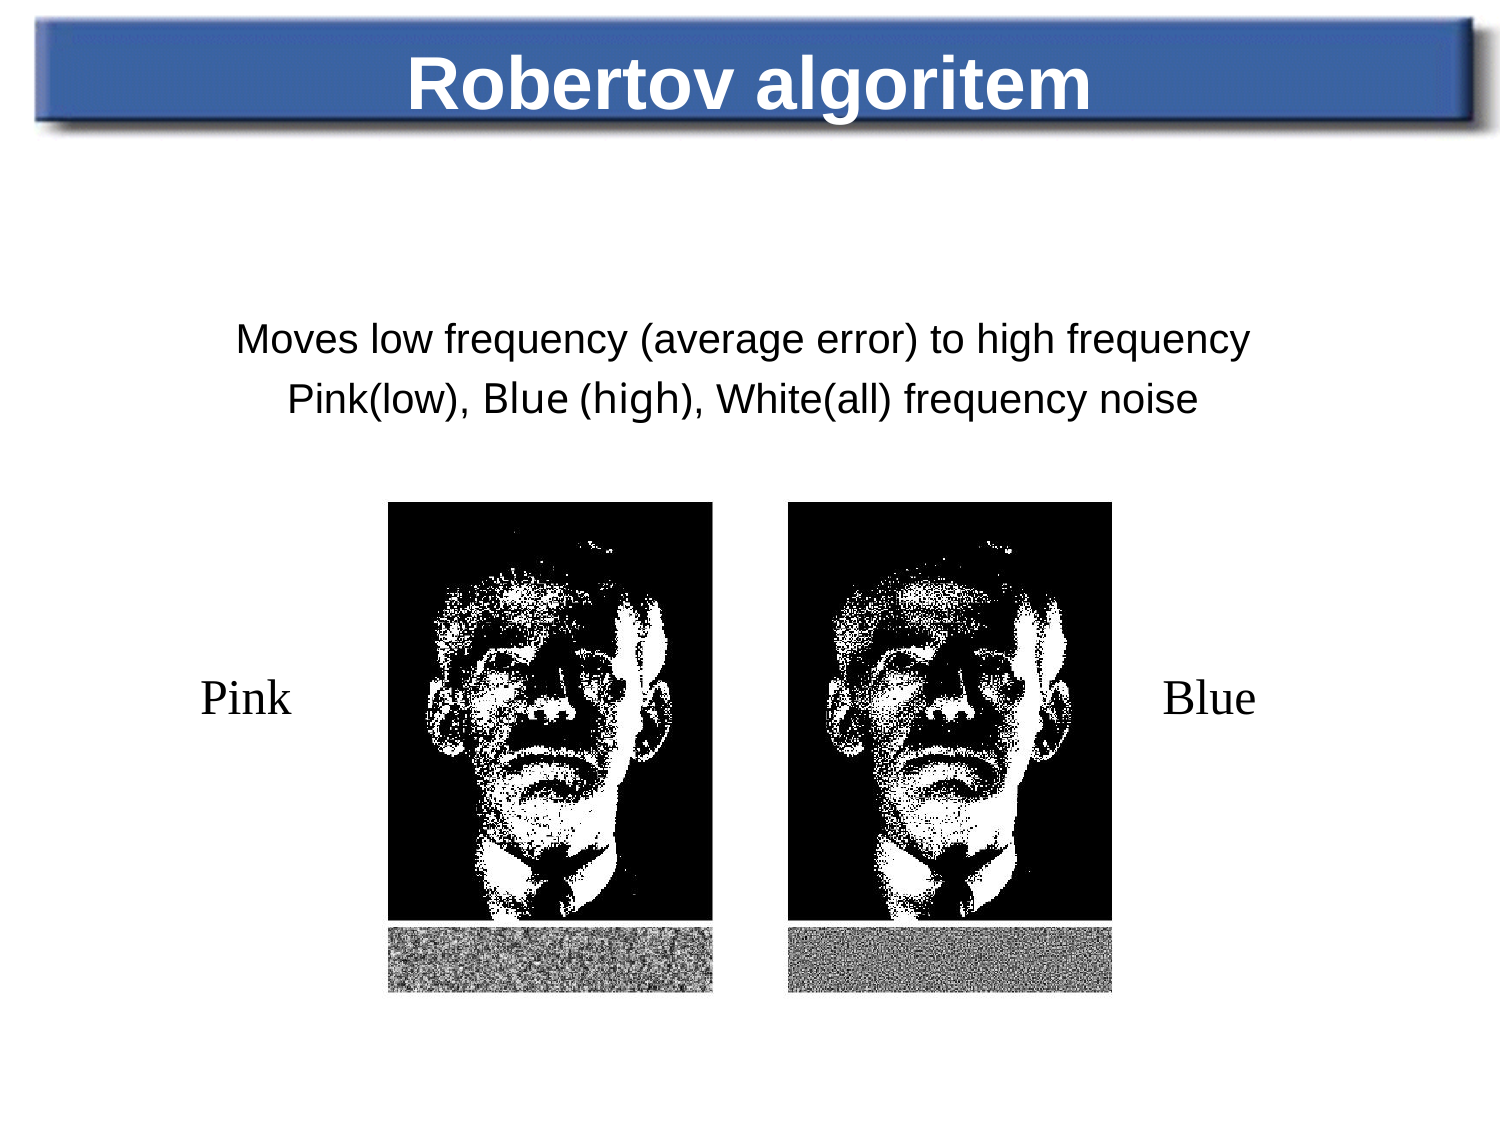

# Robertov algoritem
Moves low frequency (average error) to high frequency
Pink(low), Blue (high), White(all) frequency noise
Pink
Blue